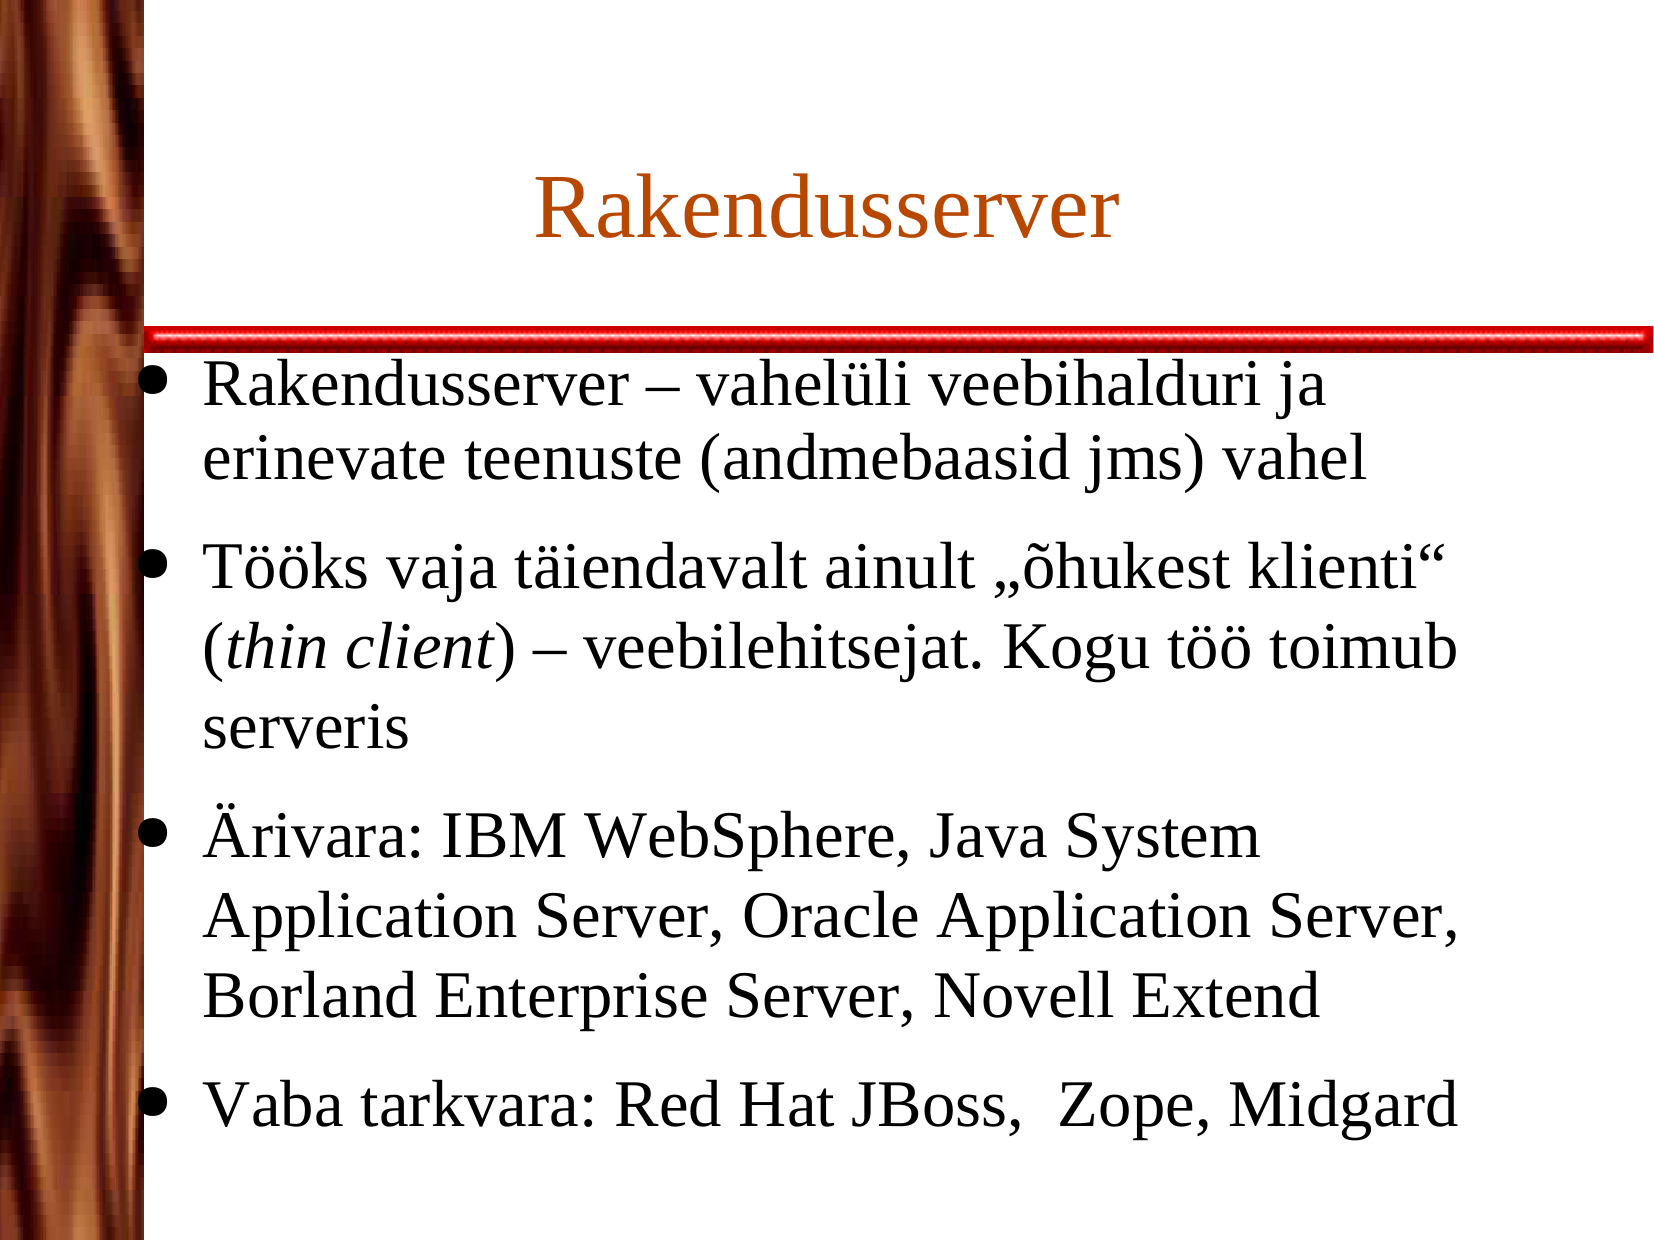

# Rakendusserver
Rakendusserver – vahelüli veebihalduri ja erinevate teenuste (andmebaasid jms) vahel
Tööks vaja täiendavalt ainult „õhukest klienti“ (thin client) – veebilehitsejat. Kogu töö toimub serveris
Ärivara: IBM WebSphere, Java System Application Server, Oracle Application Server, Borland Enterprise Server, Novell Extend
Vaba tarkvara: Red Hat JBoss, Zope, Midgard